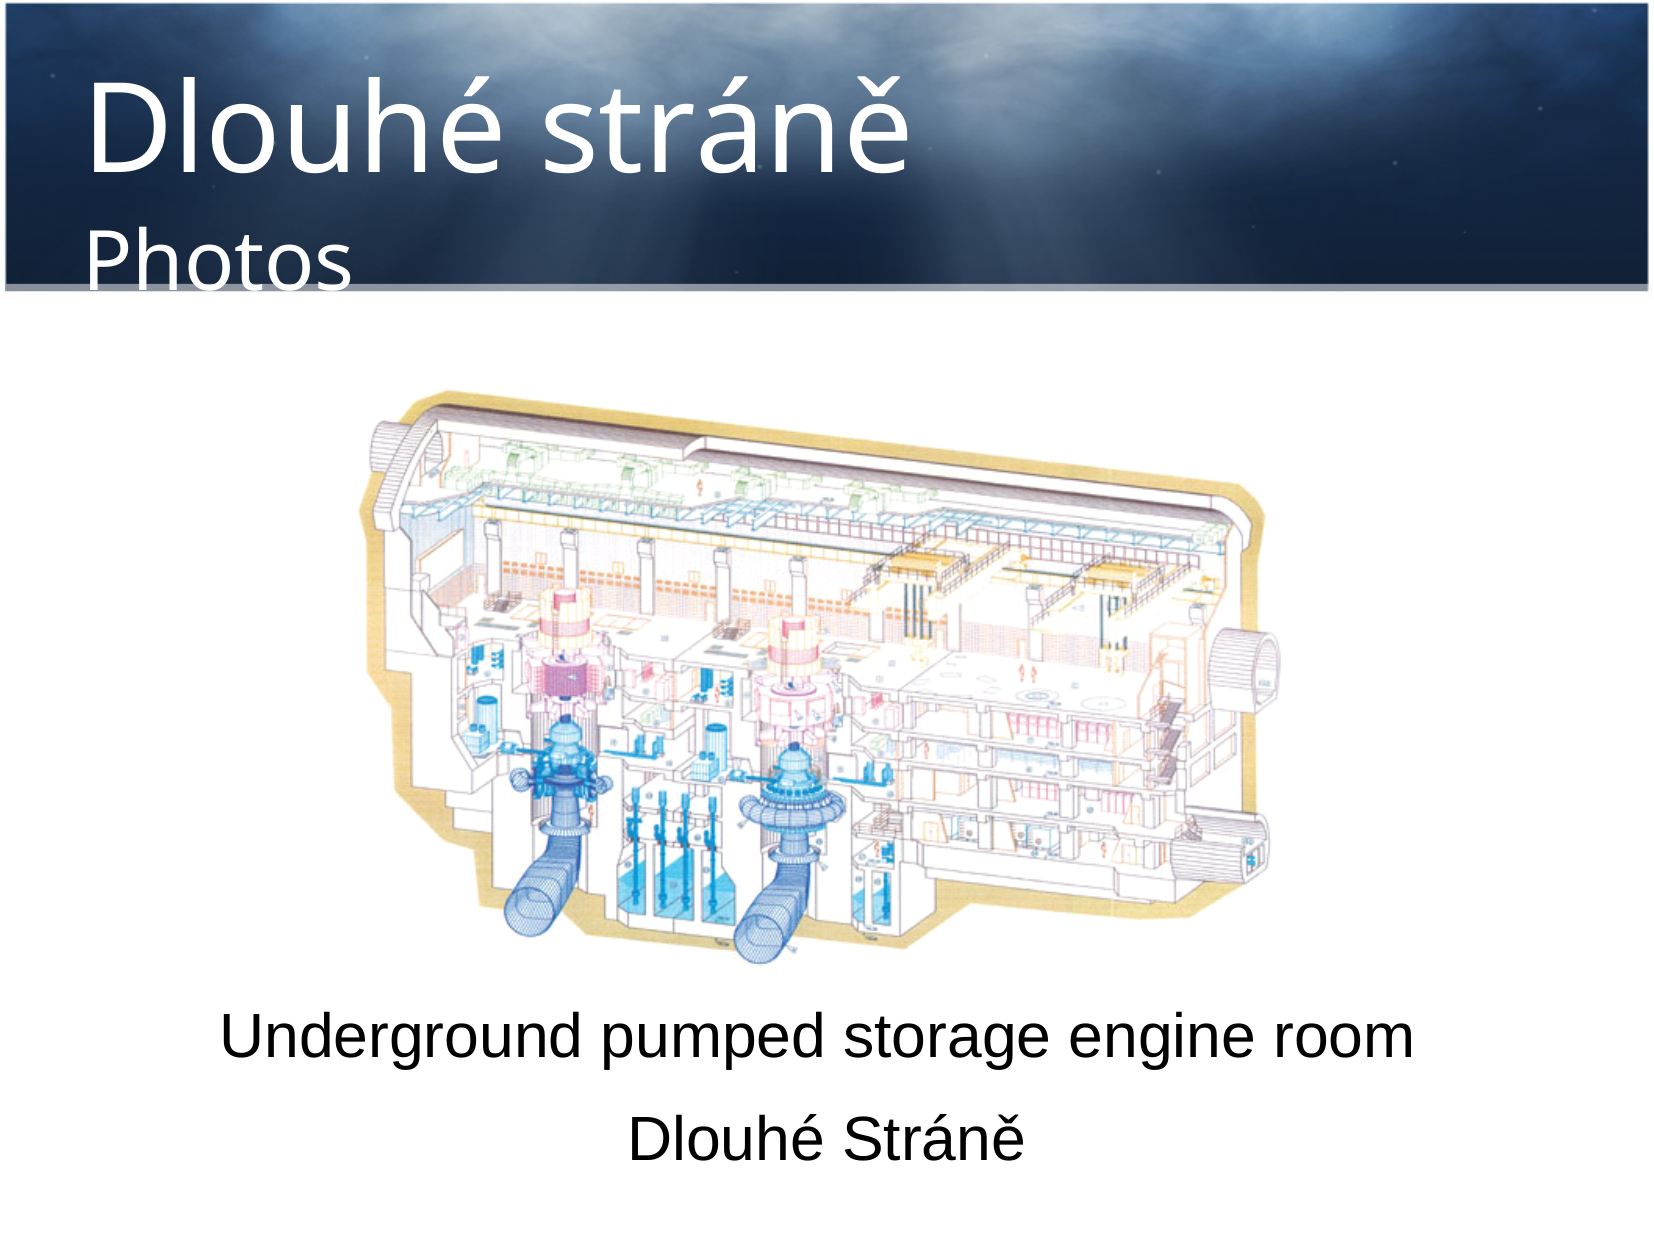

# Dlouhé stráně Photos
Underground pumped storage engine room
Dlouhé Stráně